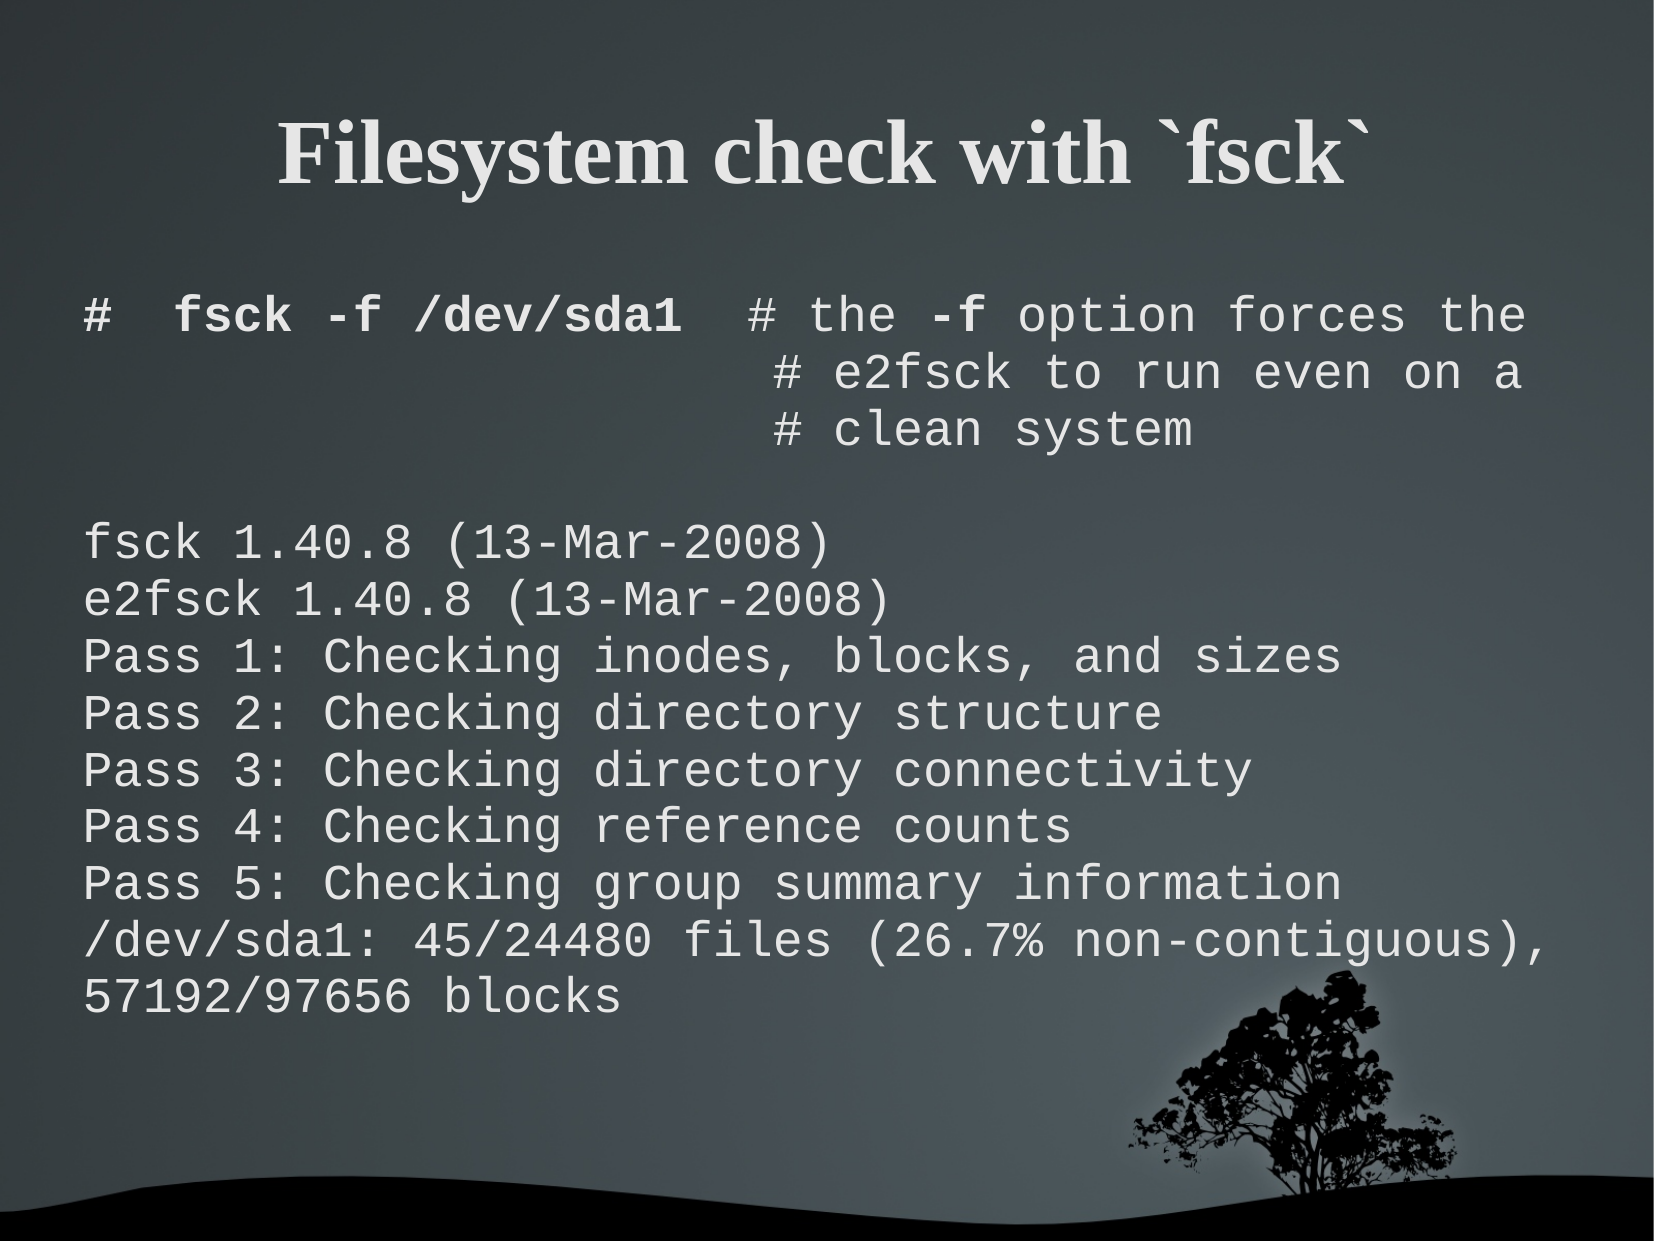

Filesystem check with `fsck`
# # fsck -f /dev/sda1 	# the -f option forces the
 # e2fsck to run even on a # clean system
fsck 1.40.8 (13-Mar-2008)
e2fsck 1.40.8 (13-Mar-2008)
Pass 1: Checking inodes, blocks, and sizes
Pass 2: Checking directory structure
Pass 3: Checking directory connectivity
Pass 4: Checking reference counts
Pass 5: Checking group summary information
/dev/sda1: 45/24480 files (26.7% non-contiguous), 57192/97656 blocks